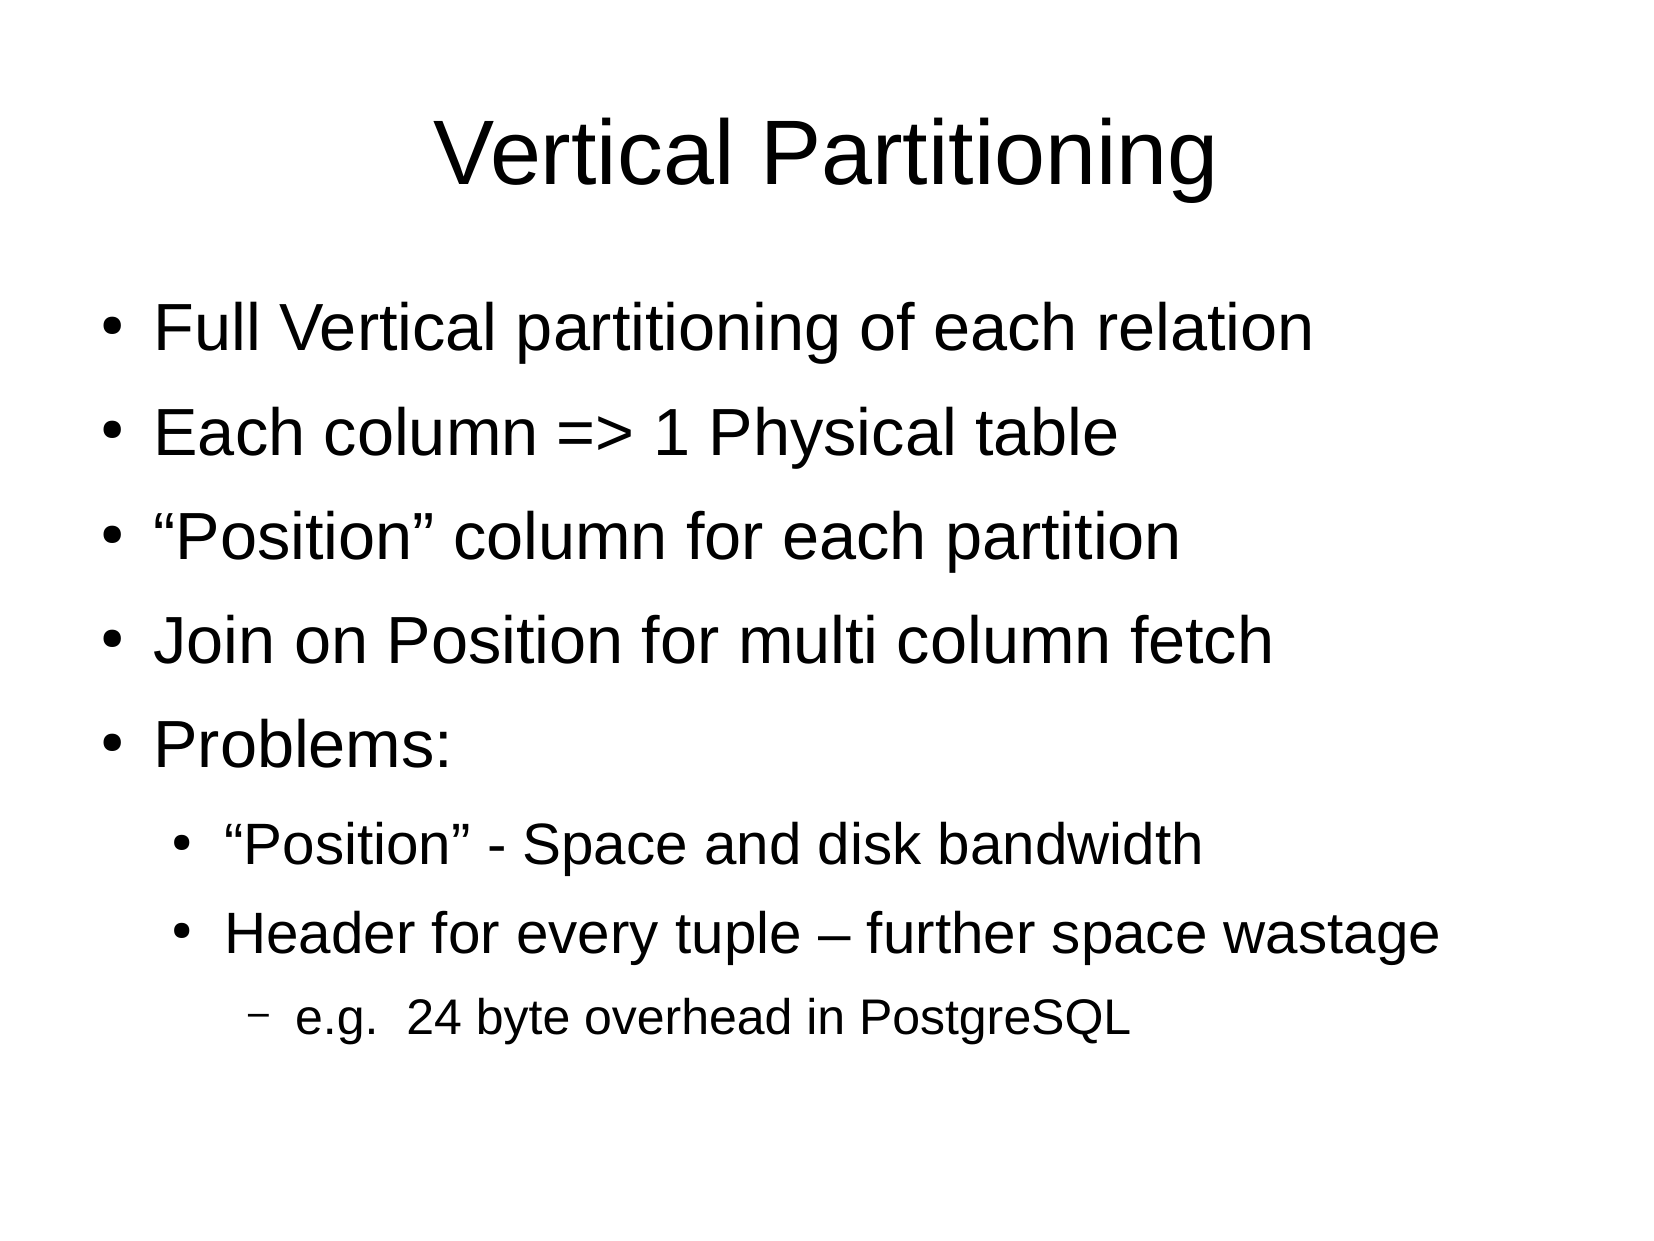

# Vertical Partitioning
Full Vertical partitioning of each relation
Each column => 1 Physical table
“Position” column for each partition
Join on Position for multi column fetch
Problems:
“Position” - Space and disk bandwidth
Header for every tuple – further space wastage
e.g. 24 byte overhead in PostgreSQL